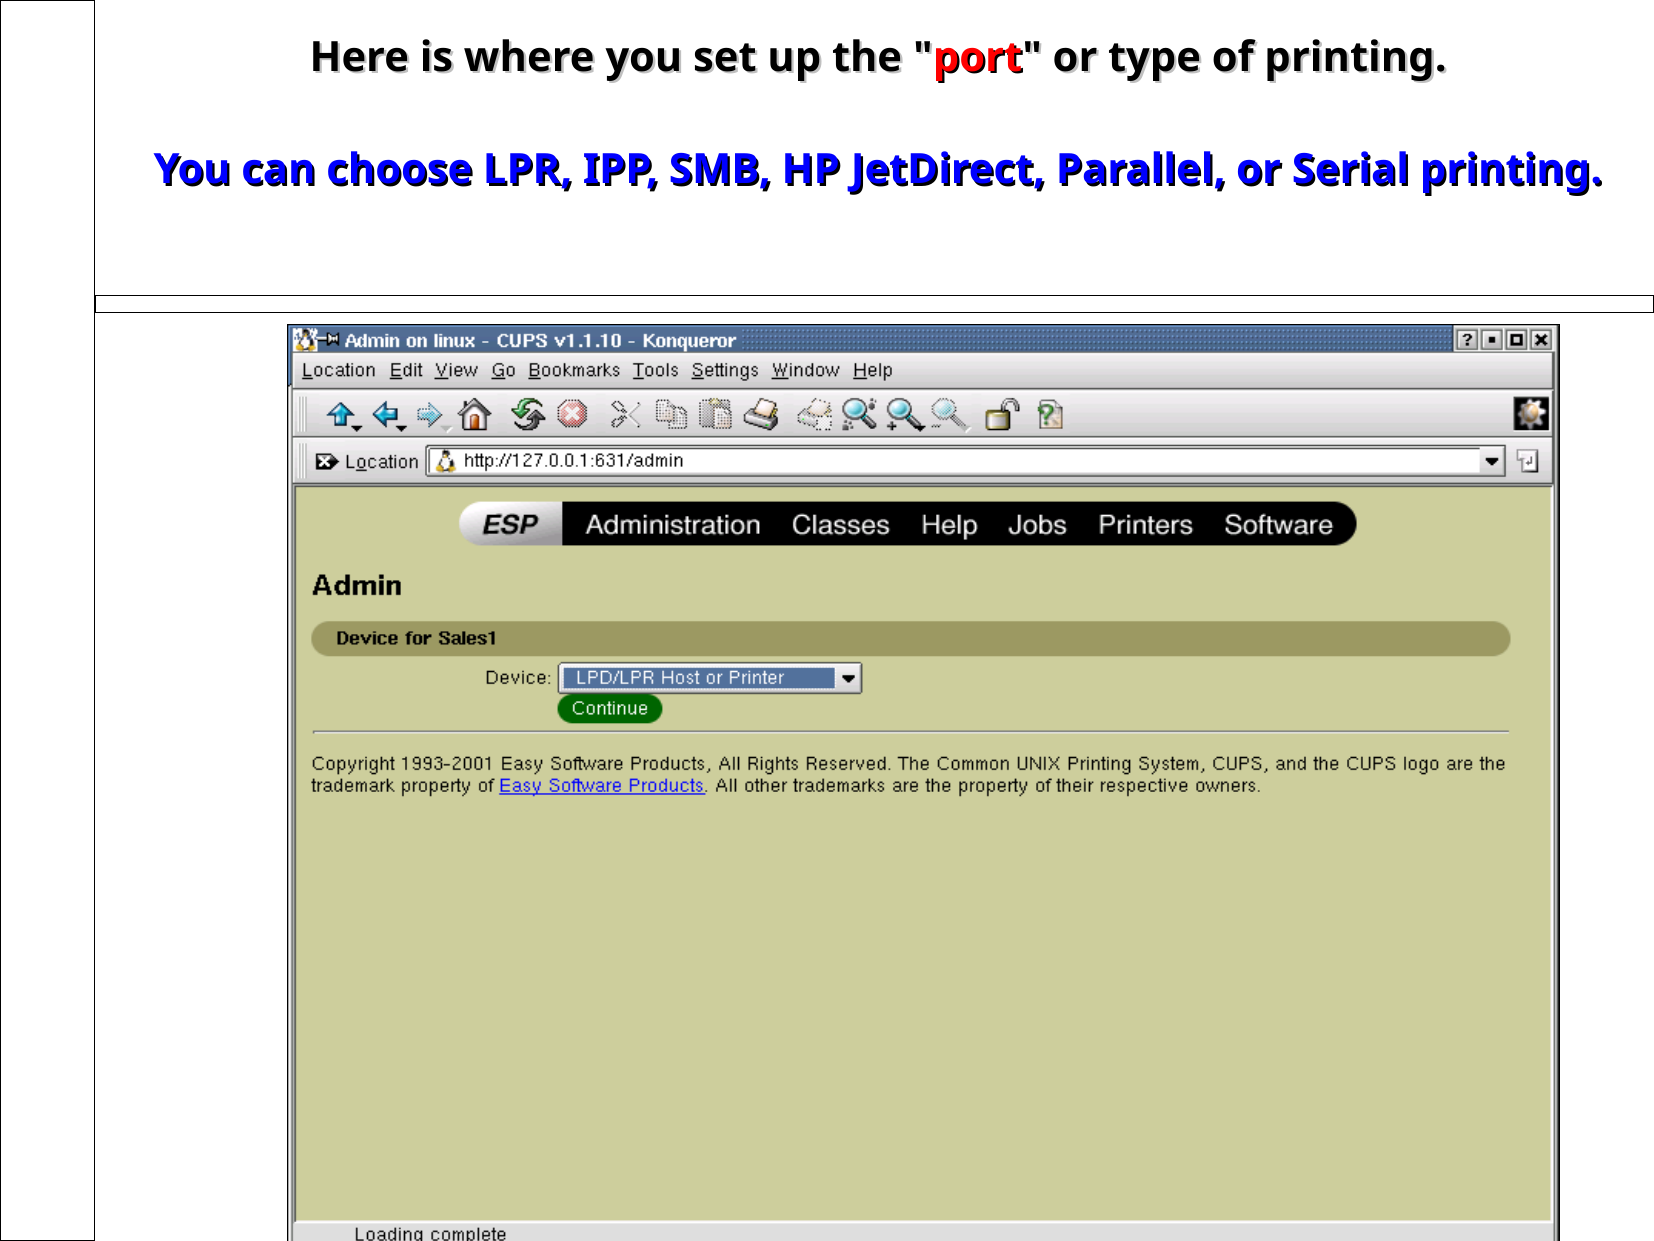

Here is where you set up the "port" or type of printing.
You can choose LPR, IPP, SMB, HP JetDirect, Parallel, or Serial printing.